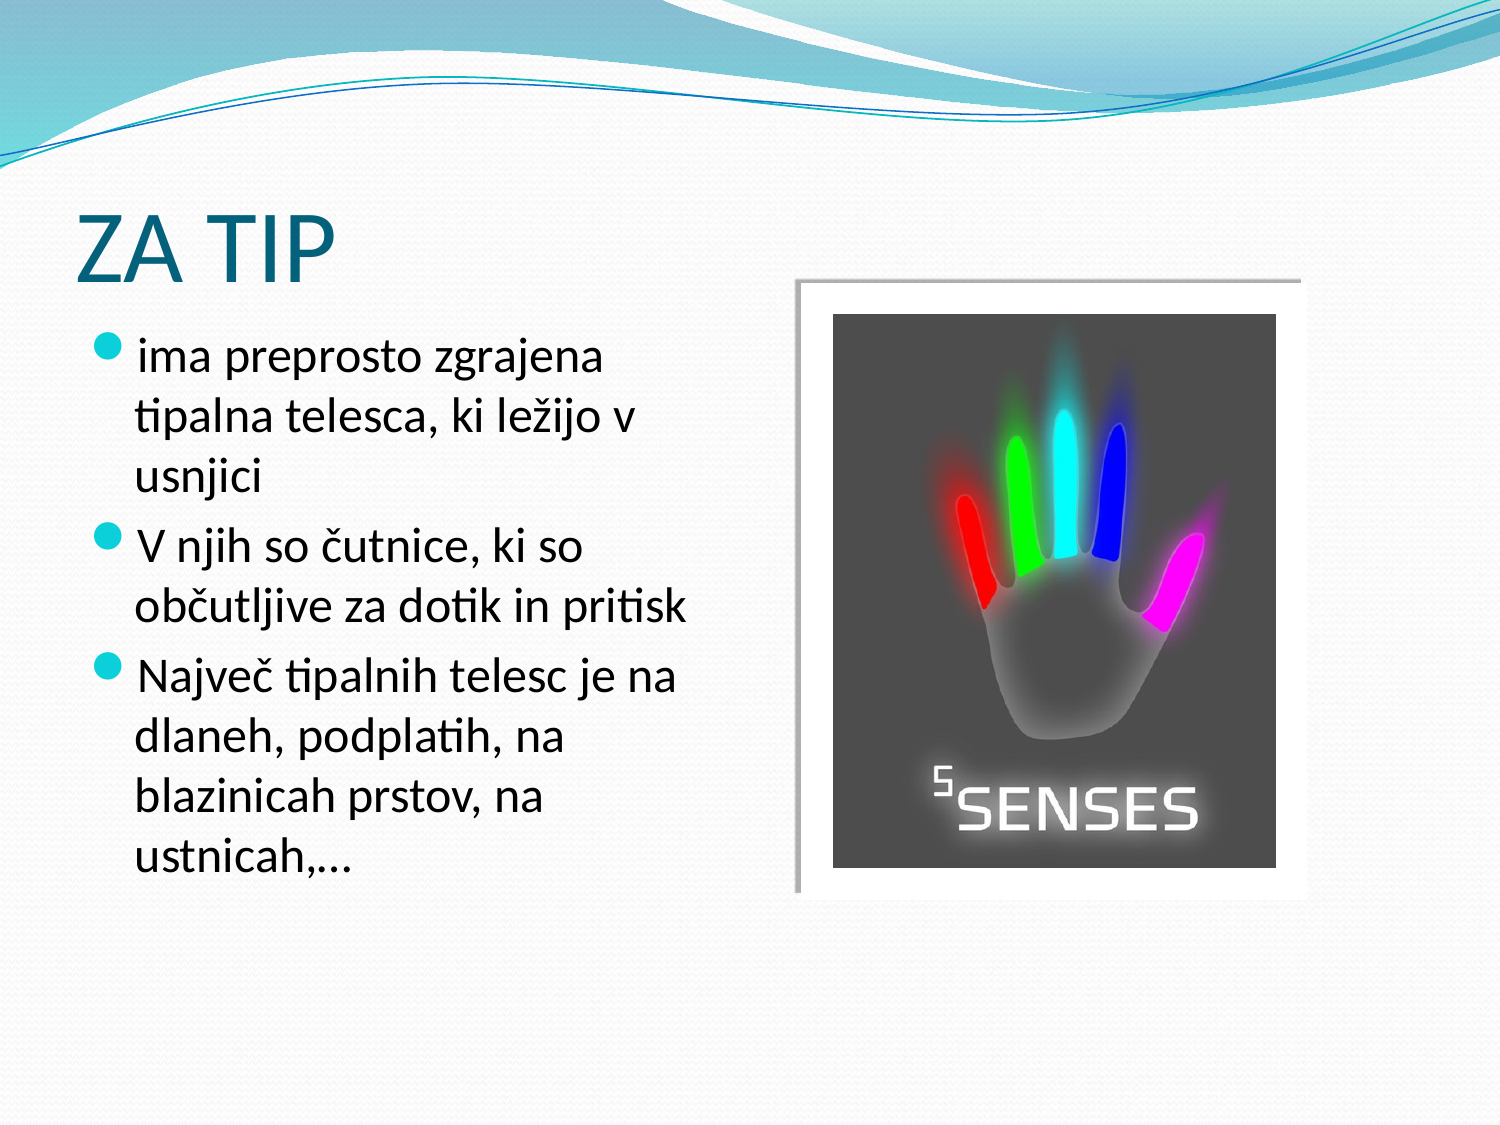

# ZA TIP
ima preprosto zgrajena tipalna telesca, ki ležijo v usnjici
V njih so čutnice, ki so občutljive za dotik in pritisk
Največ tipalnih telesc je na dlaneh, podplatih, na blazinicah prstov, na ustnicah,…